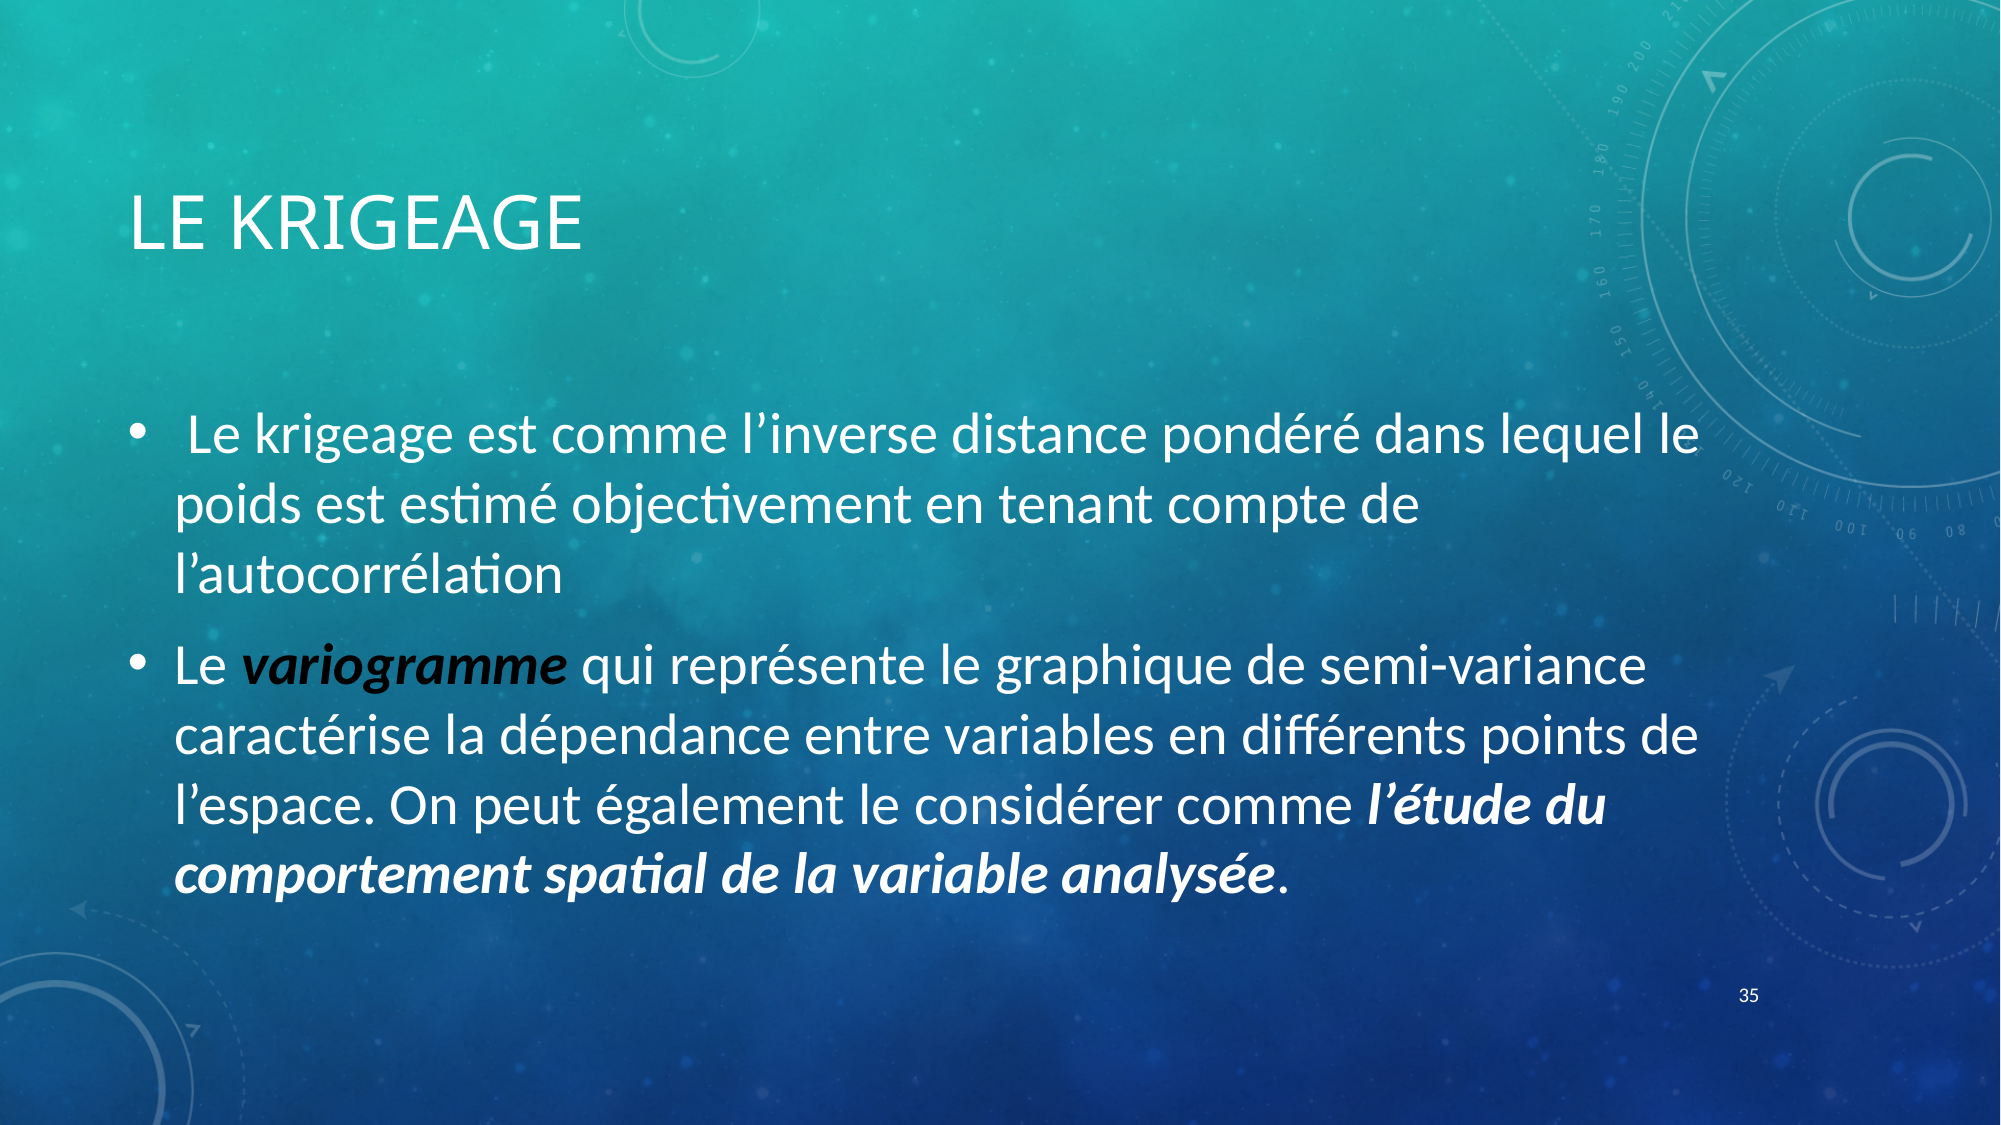

# Le krigeage
 Le krigeage est comme l’inverse distance pondéré dans lequel le poids est estimé objectivement en tenant compte de l’autocorrélation
Le variogramme qui représente le graphique de semi-variance caractérise la dépendance entre variables en différents points de l’espace. On peut également le considérer comme l’étude du comportement spatial de la variable analysée.